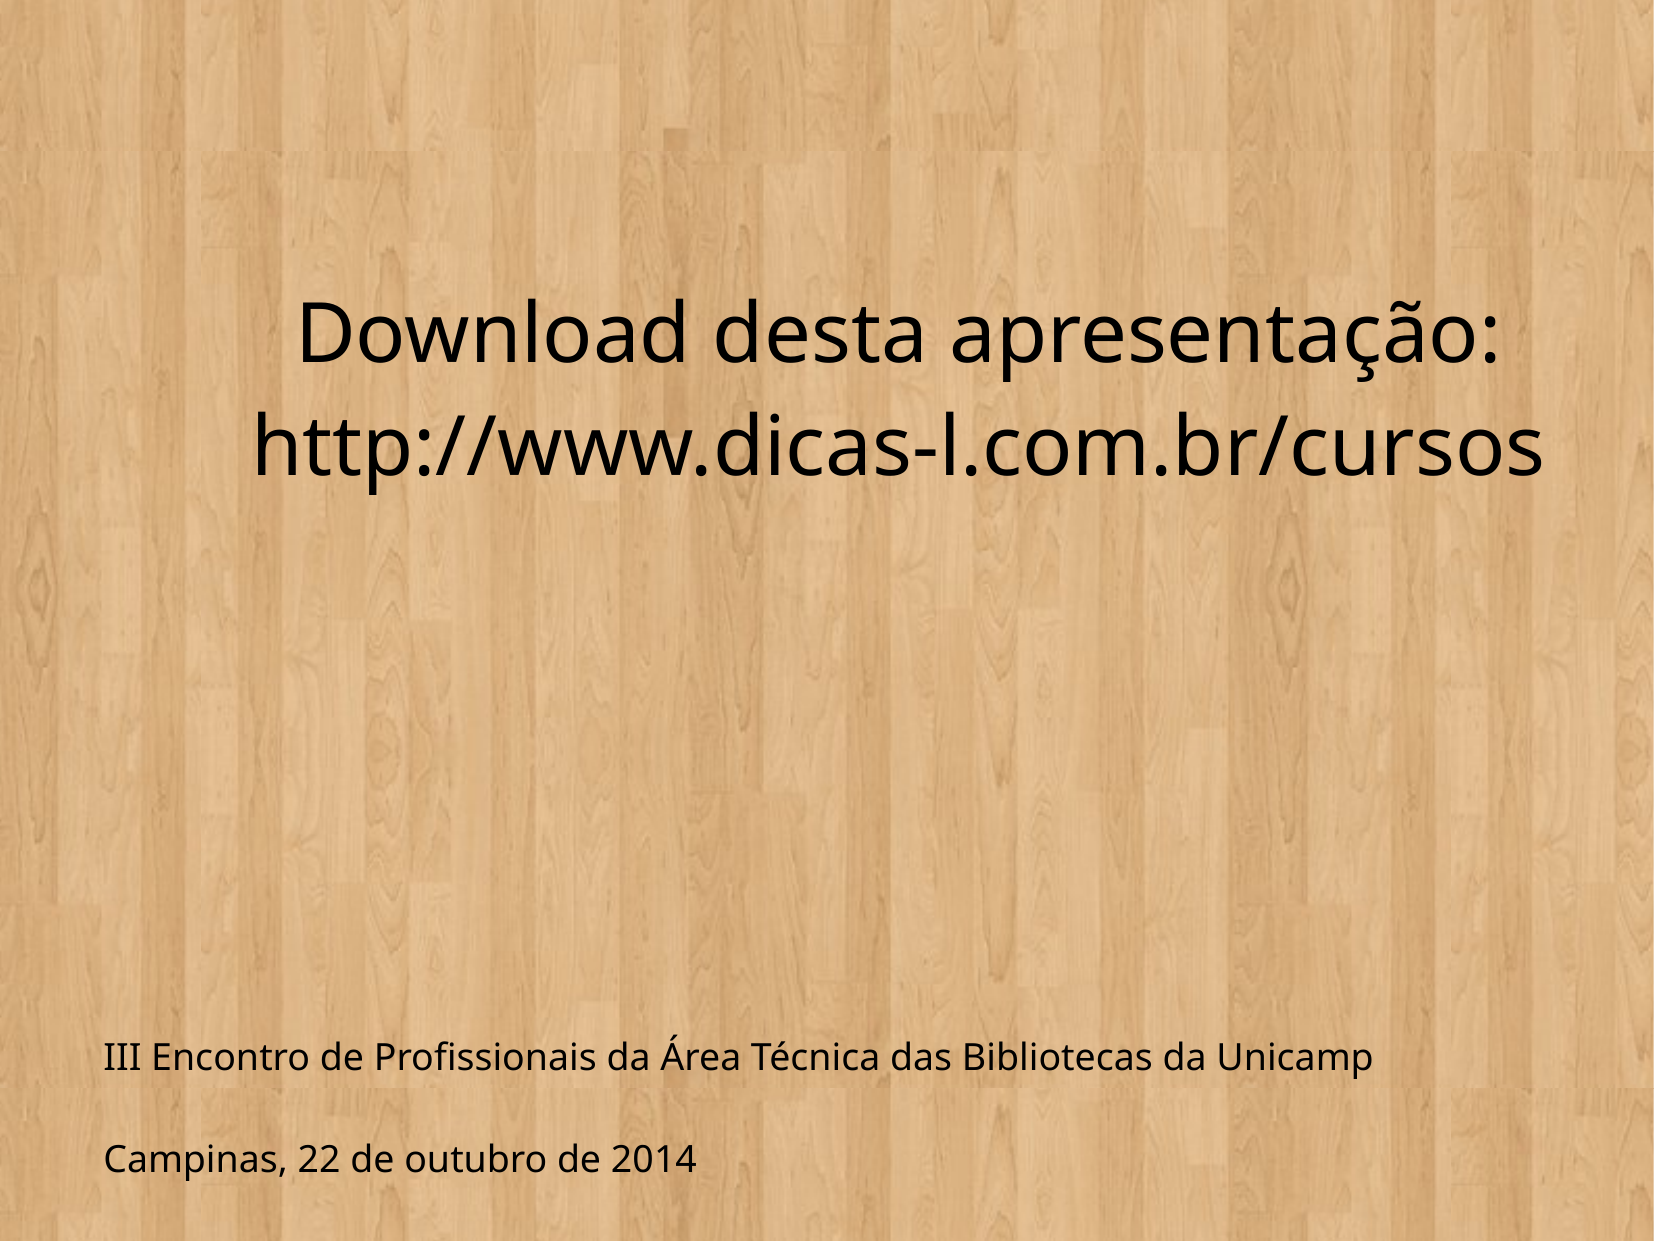

#
Download desta apresentação:
http://www.dicas-l.com.br/cursos
III Encontro de Profissionais da Área Técnica das Bibliotecas da Unicamp
Campinas, 22 de outubro de 2014